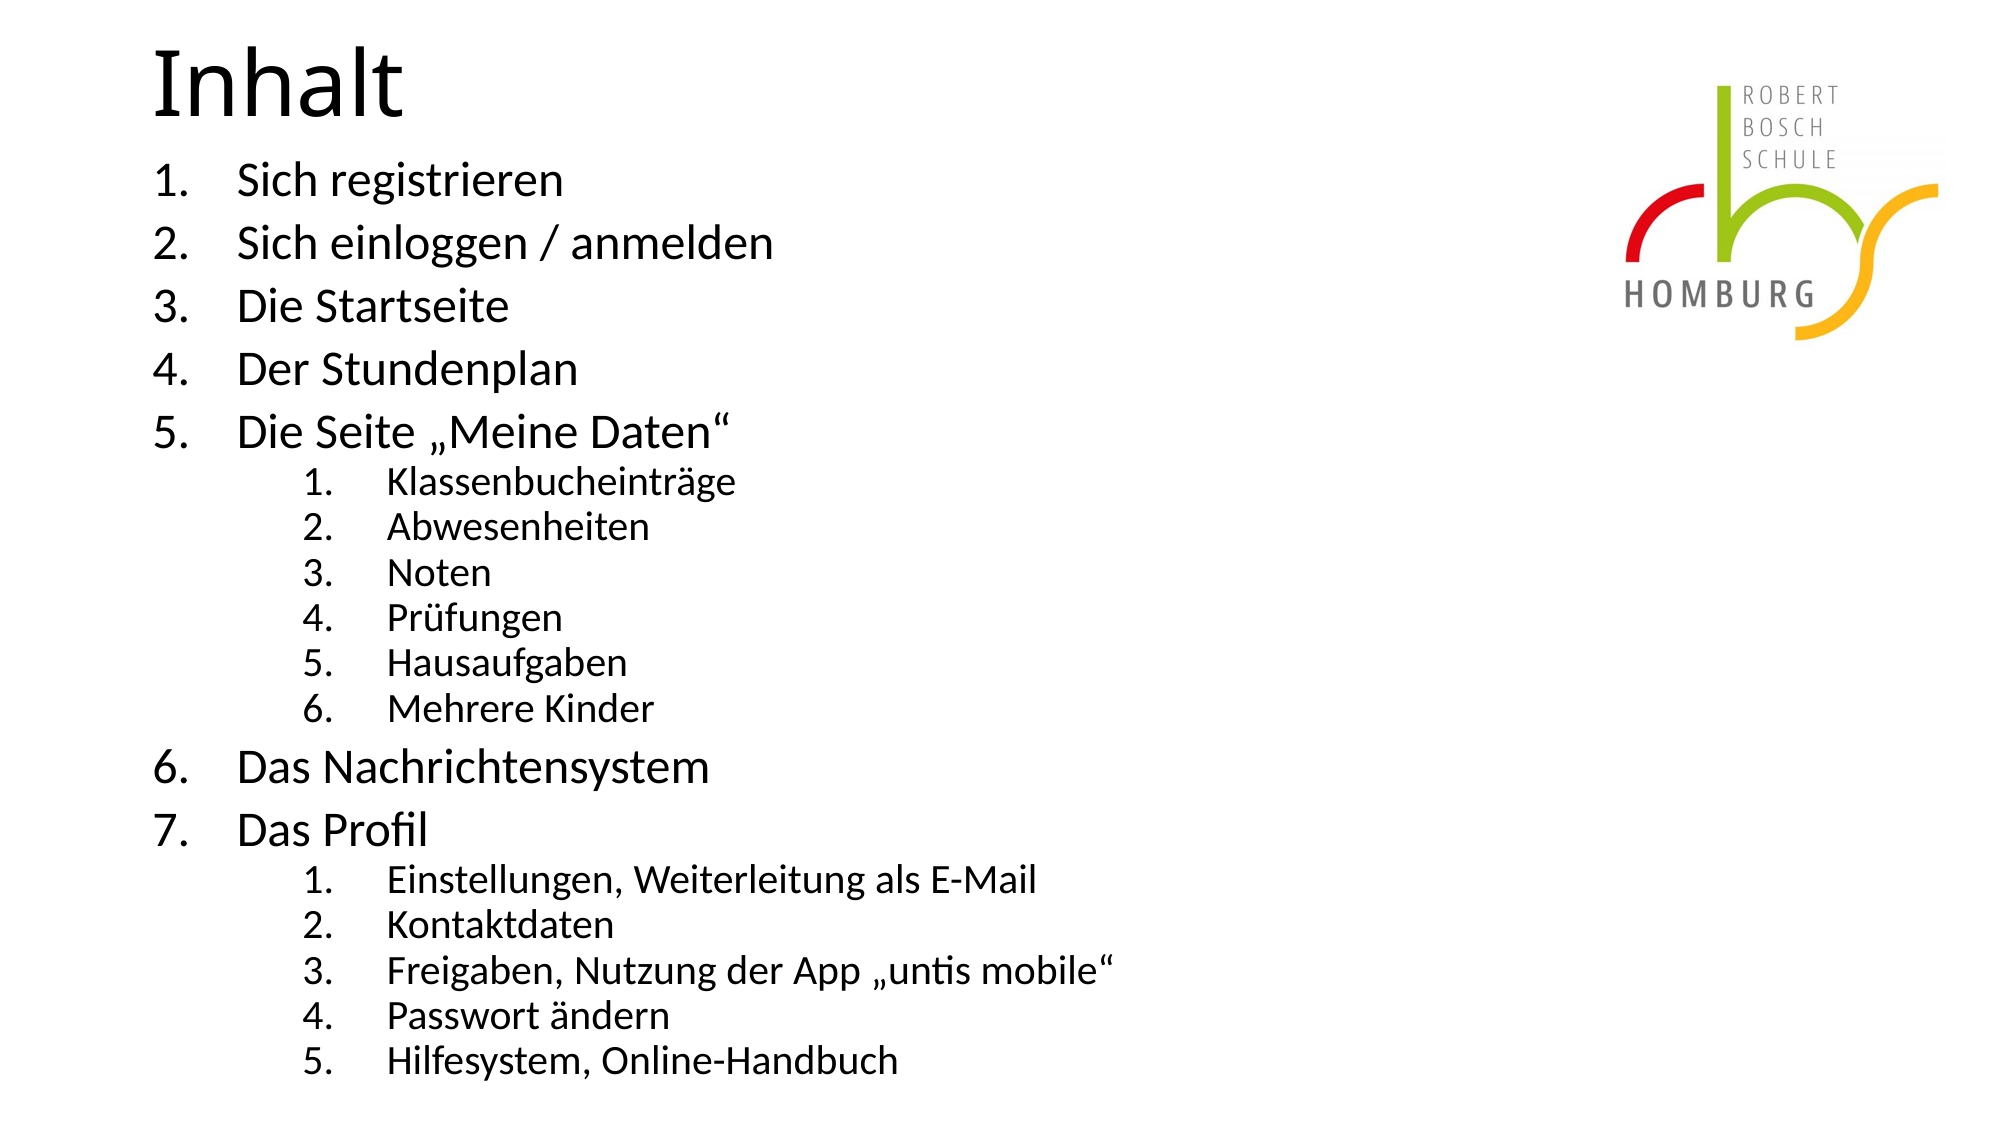

# Inhalt
Sich registrieren
Sich einloggen / anmelden
Die Startseite
Der Stundenplan
Die Seite „Meine Daten“
Klassenbucheinträge
Abwesenheiten
Noten
Prüfungen
Hausaufgaben
Mehrere Kinder
Das Nachrichtensystem
Das Profil
Einstellungen, Weiterleitung als E-Mail
Kontaktdaten
Freigaben, Nutzung der App „untis mobile“
Passwort ändern
Hilfesystem, Online-Handbuch